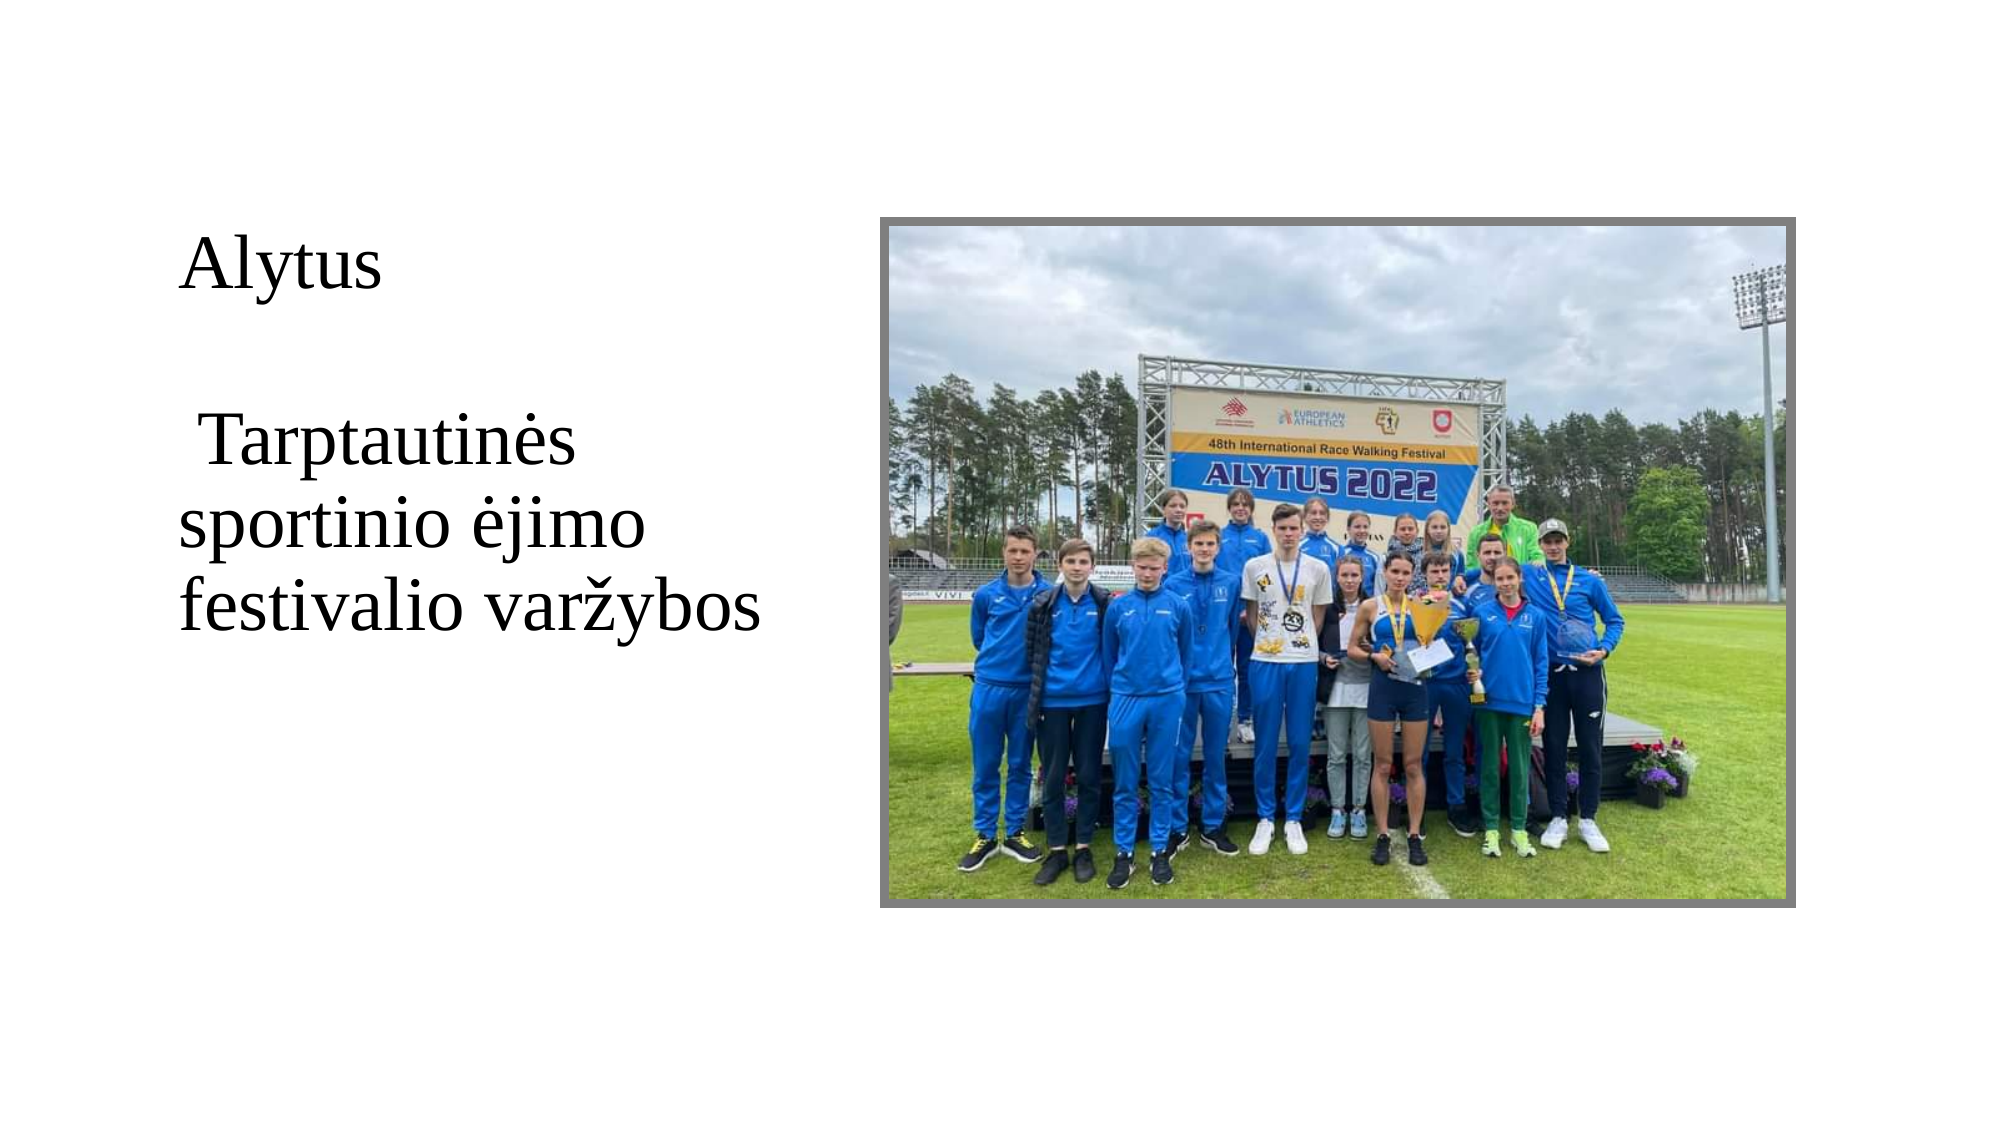

# Alytus
 Tarptautinės sportinio ėjimo festivalio varžybos